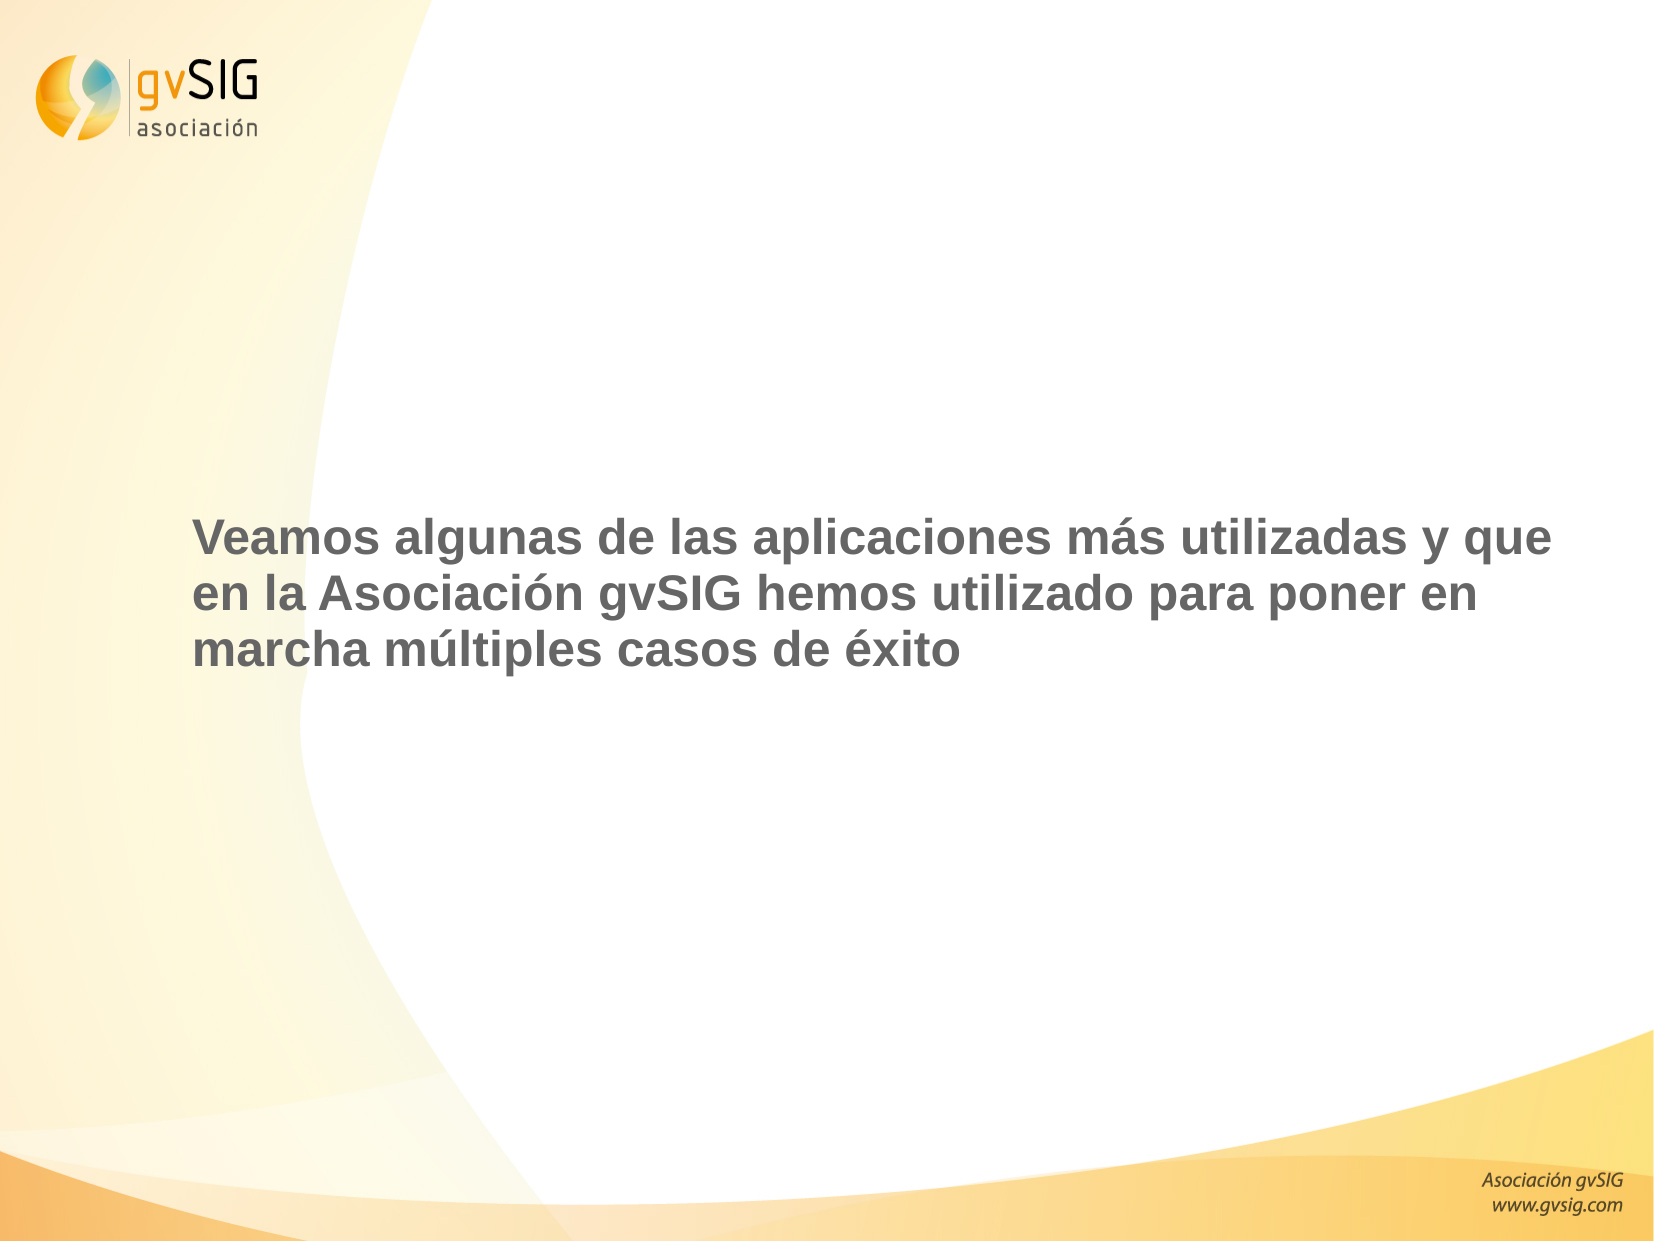

Veamos algunas de las aplicaciones más utilizadas y que en la Asociación gvSIG hemos utilizado para poner en marcha múltiples casos de éxito